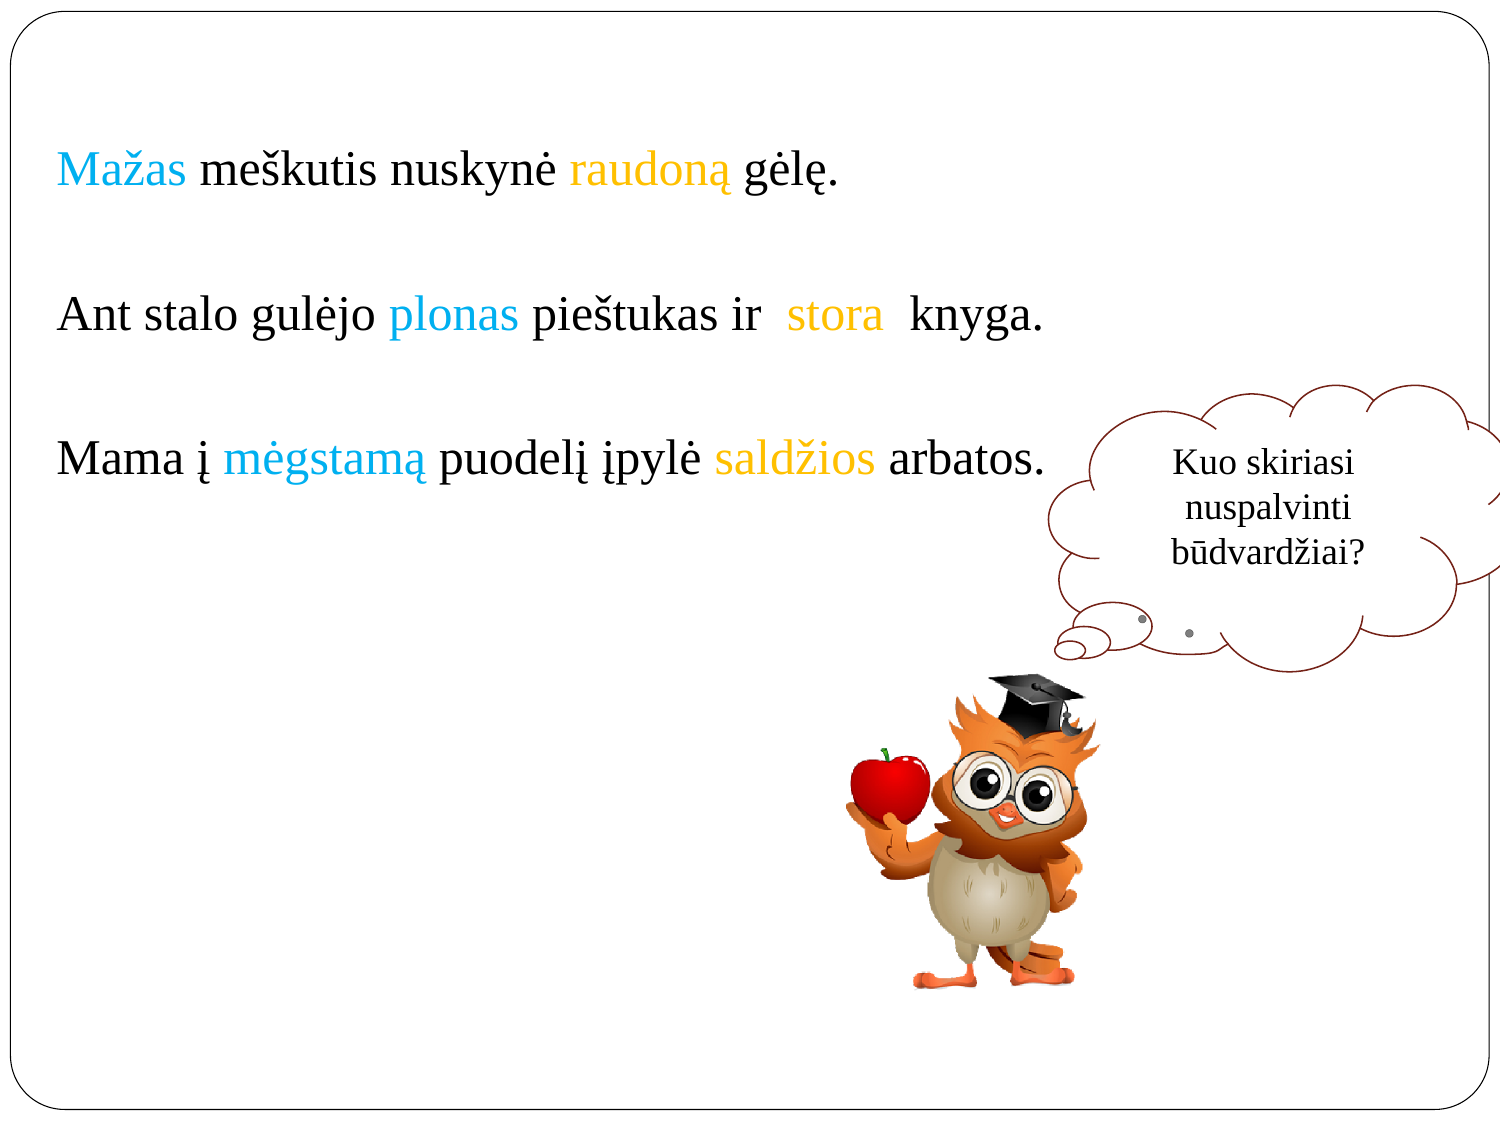

# Mažas meškutis nuskynė raudoną gėlę.
Ant stalo gulėjo plonas pieštukas ir stora knyga.
Mama į mėgstamą puodelį įpylė saldžios arbatos.
Kuo skiriasi nuspalvinti būdvardžiai?